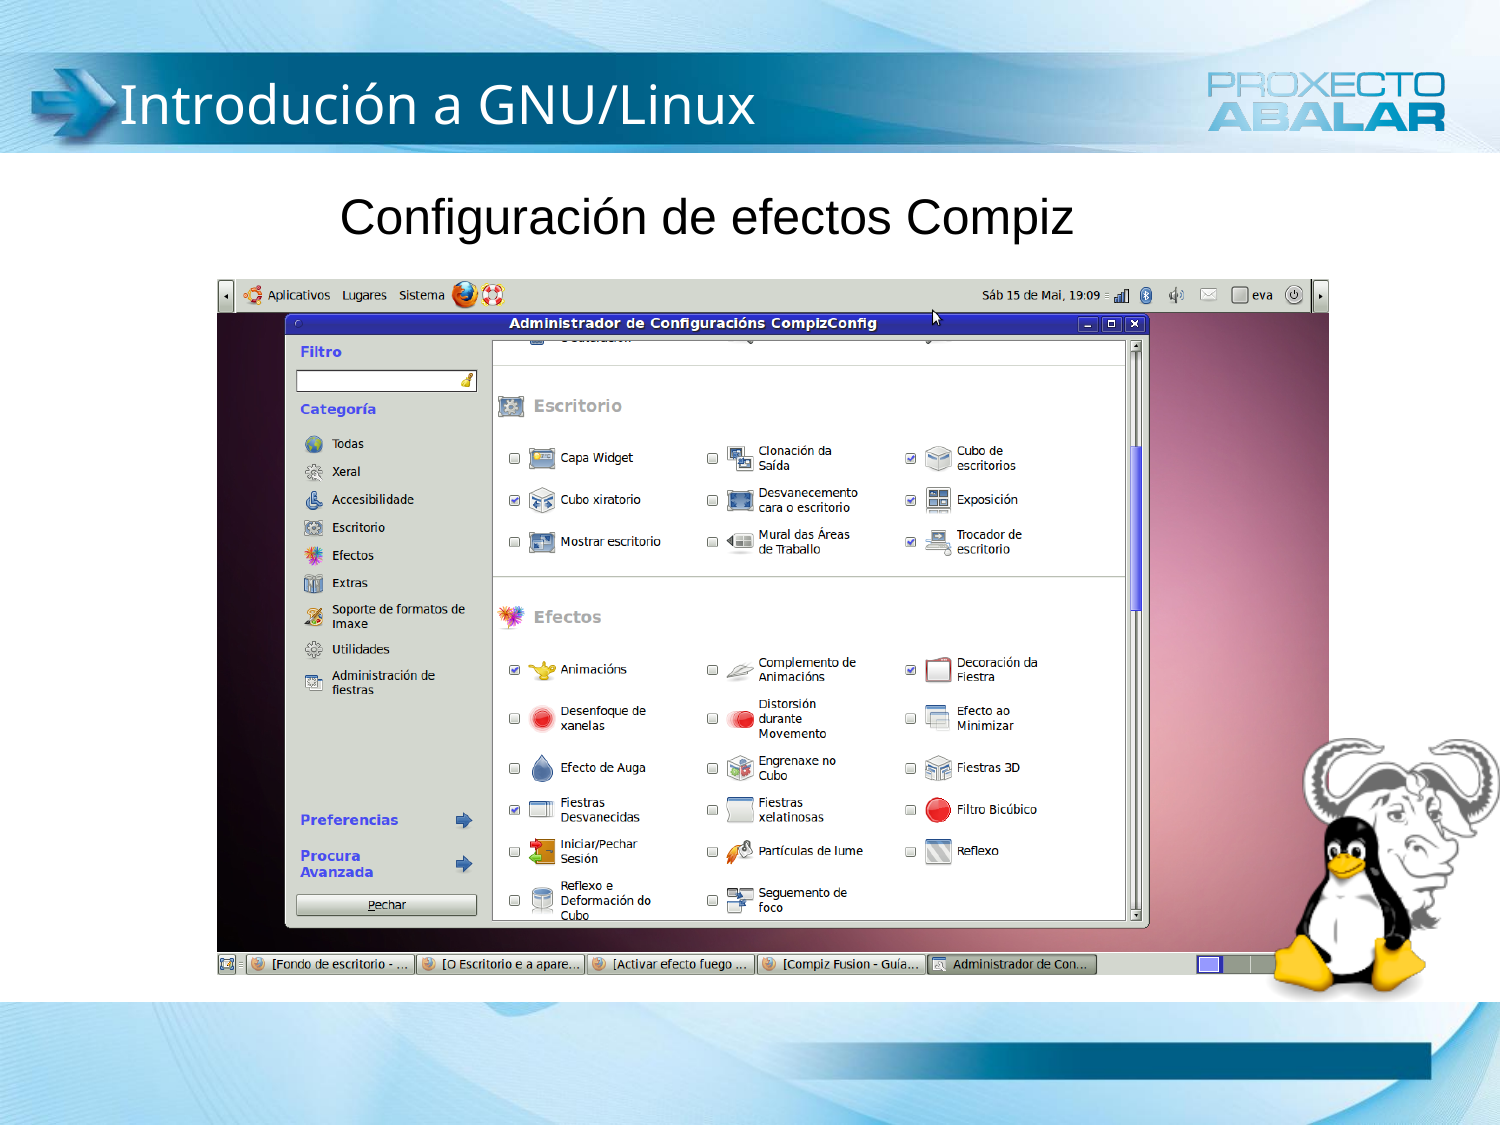

Introdución a GNU/Linux
Configuración de efectos Compiz